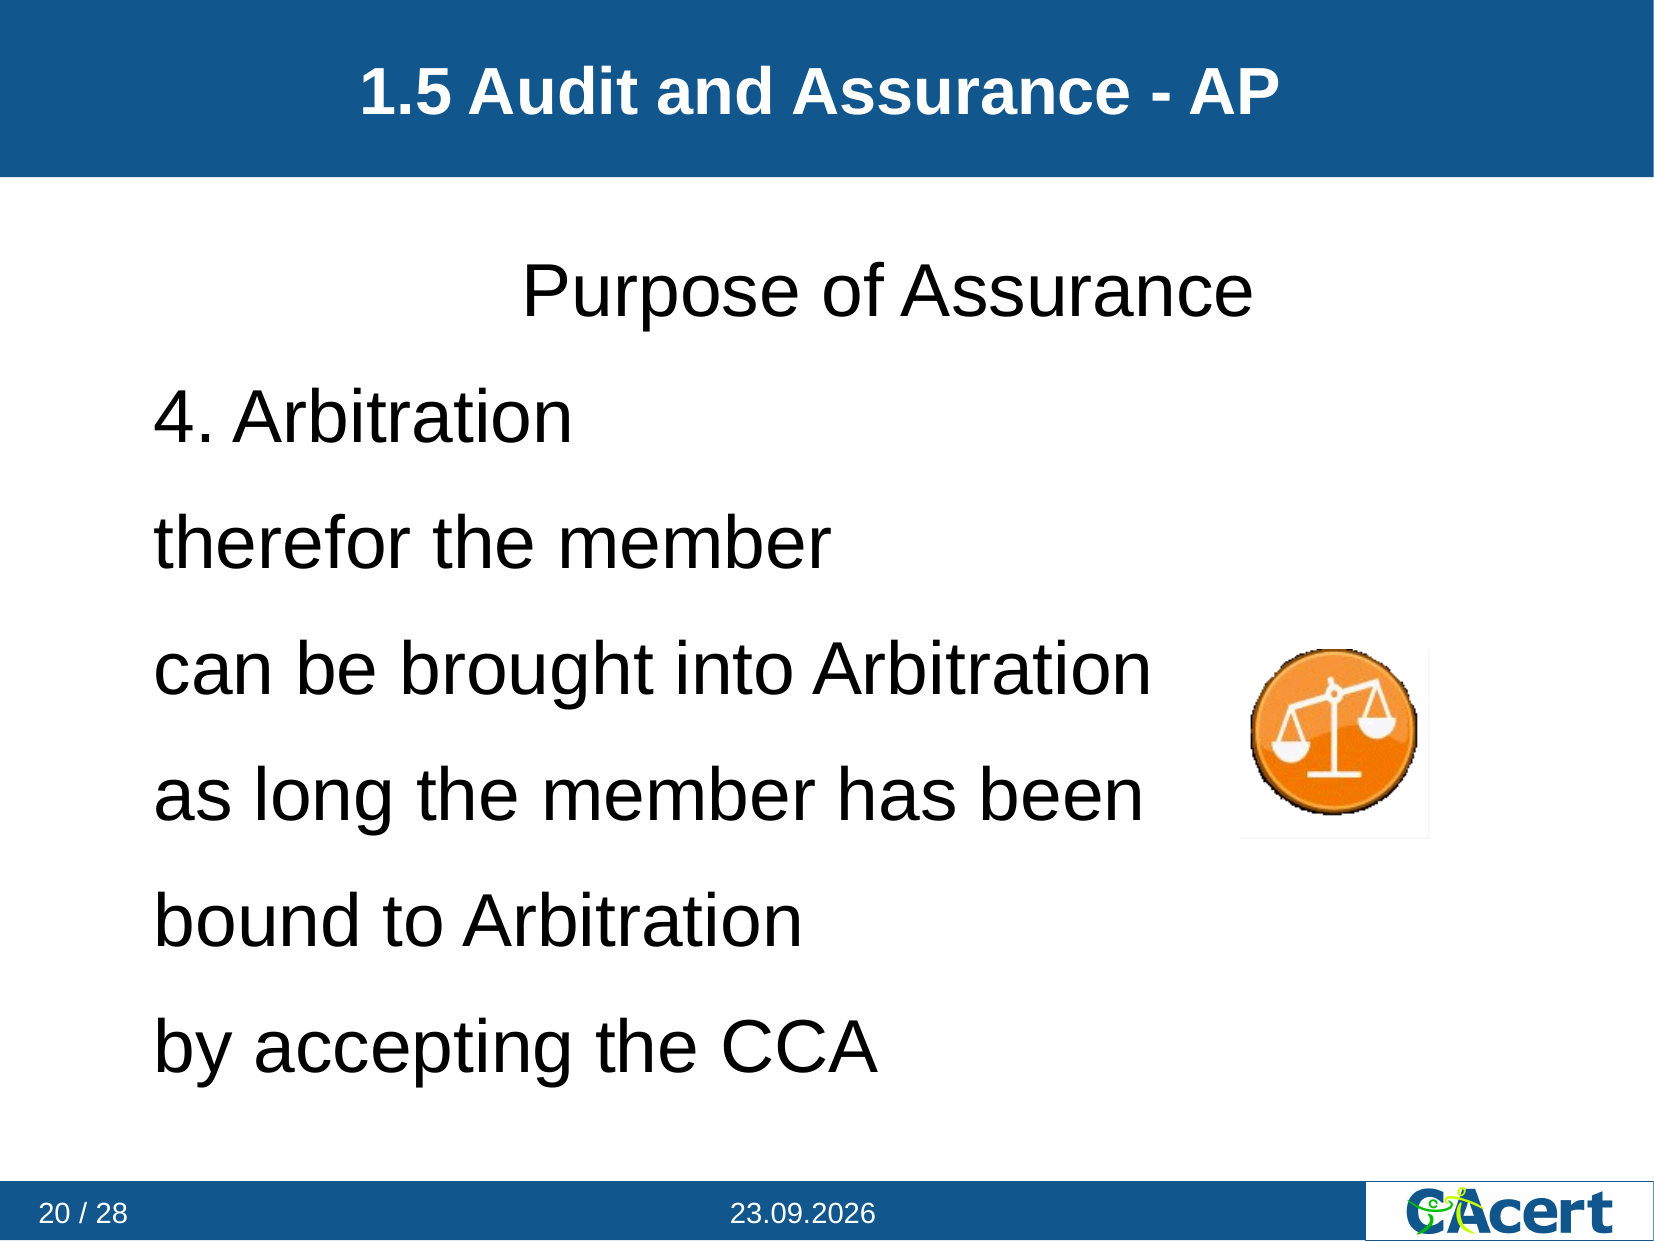

# 1.5 Audit and Assurance - AP
Purpose of Assurance
4. Arbitration
therefor the member
can be brought into Arbitration
as long the member has been
bound to Arbitration
by accepting the CCA